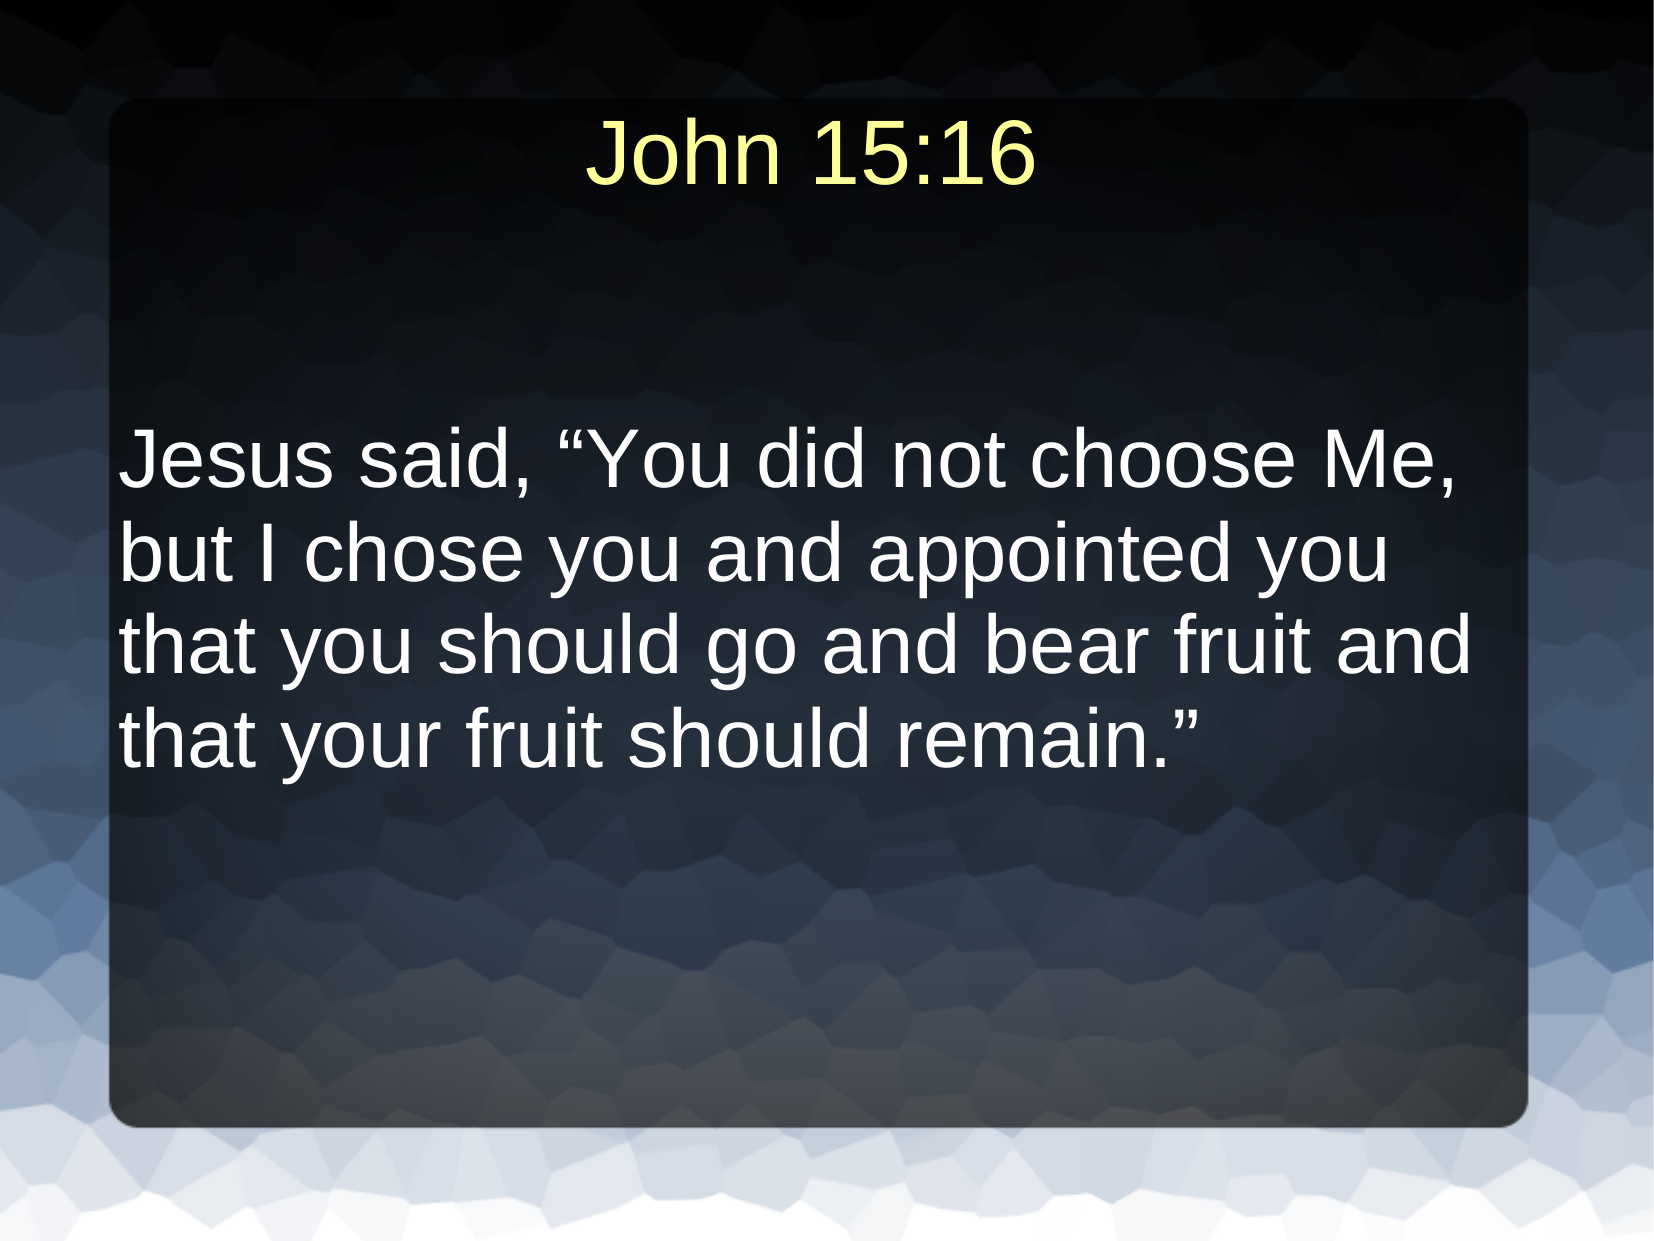

# John 15:16
Jesus said, “You did not choose Me, but I chose you and appointed you that you should go and bear fruit and that your fruit should remain.”